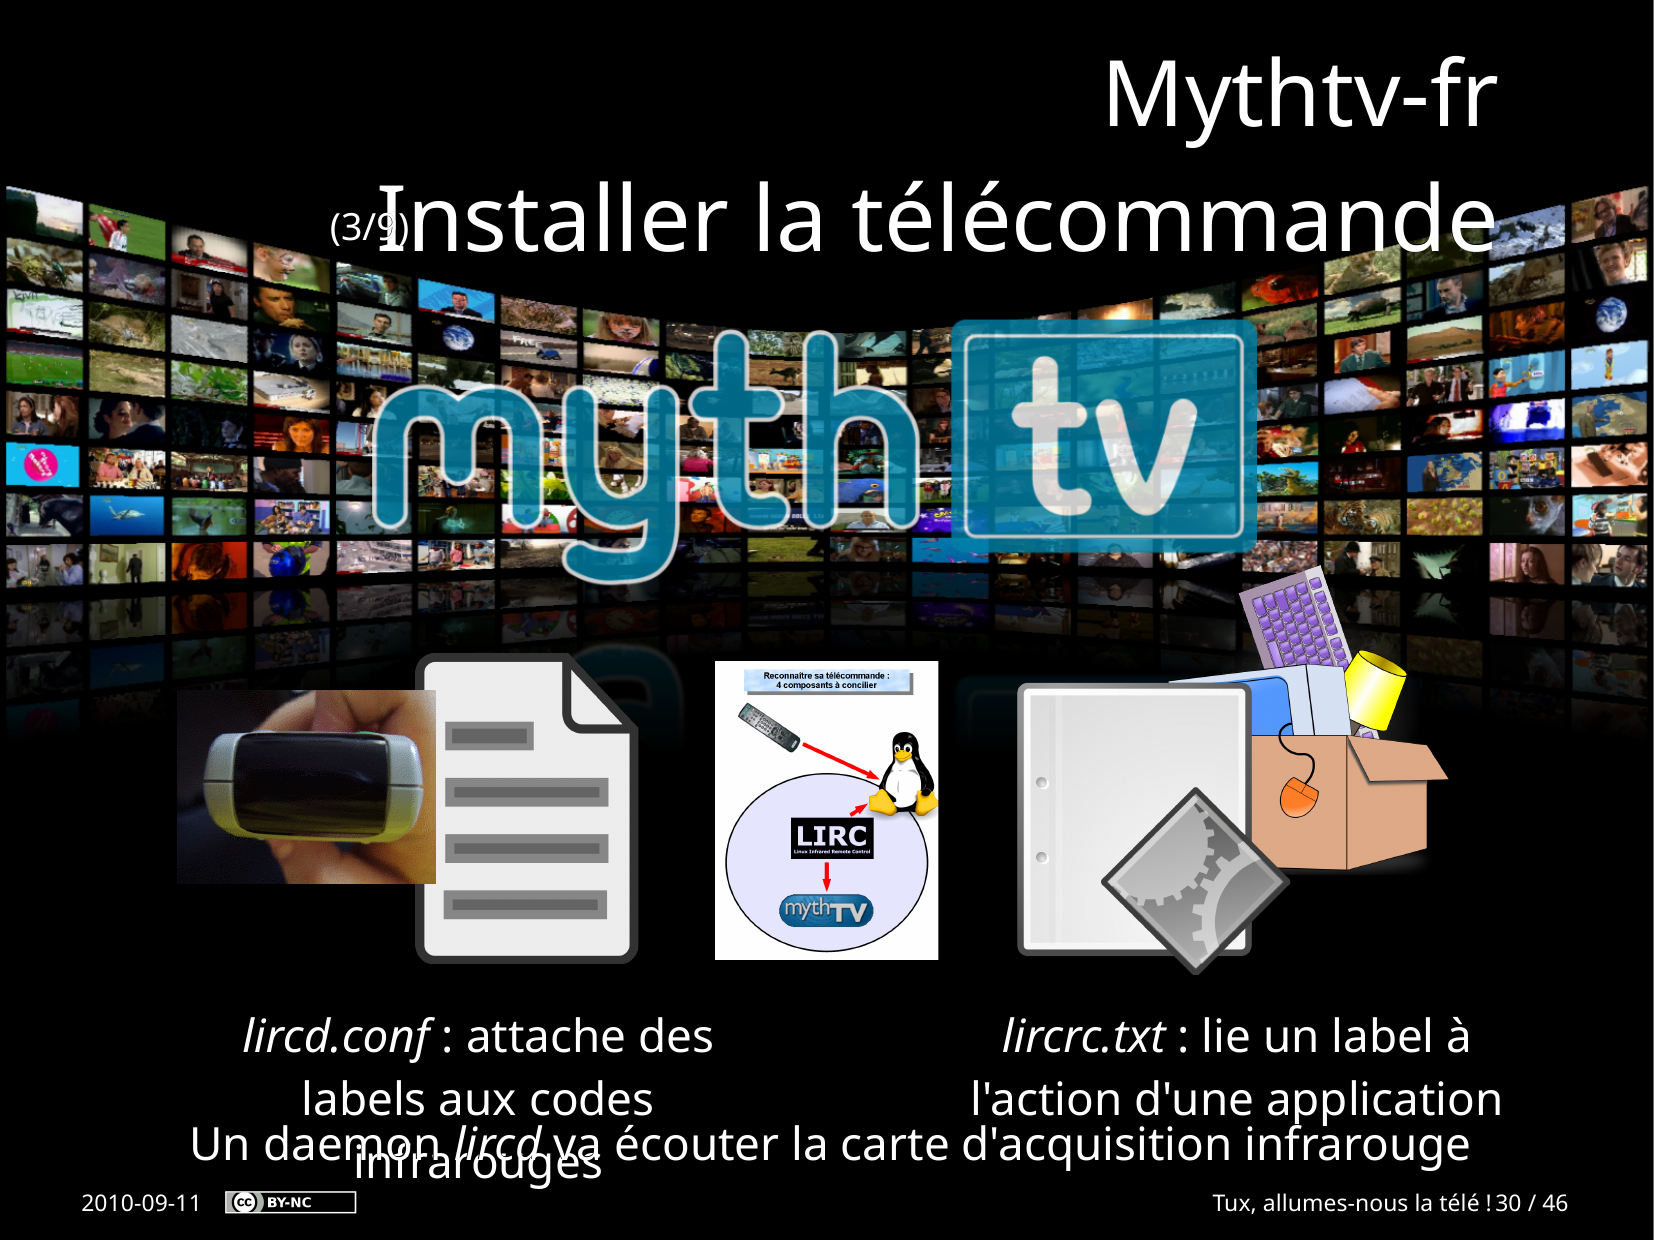

# Mythtv-fr Installer la télécommande
(3/9)
lircd.conf : attache des labels aux codes infrarouges
lircrc.txt : lie un label à l'action d'une application
Un daemon lircd va écouter la carte d'acquisition infrarouge
2010-09-11
Tux, allumes-nous la télé !
30